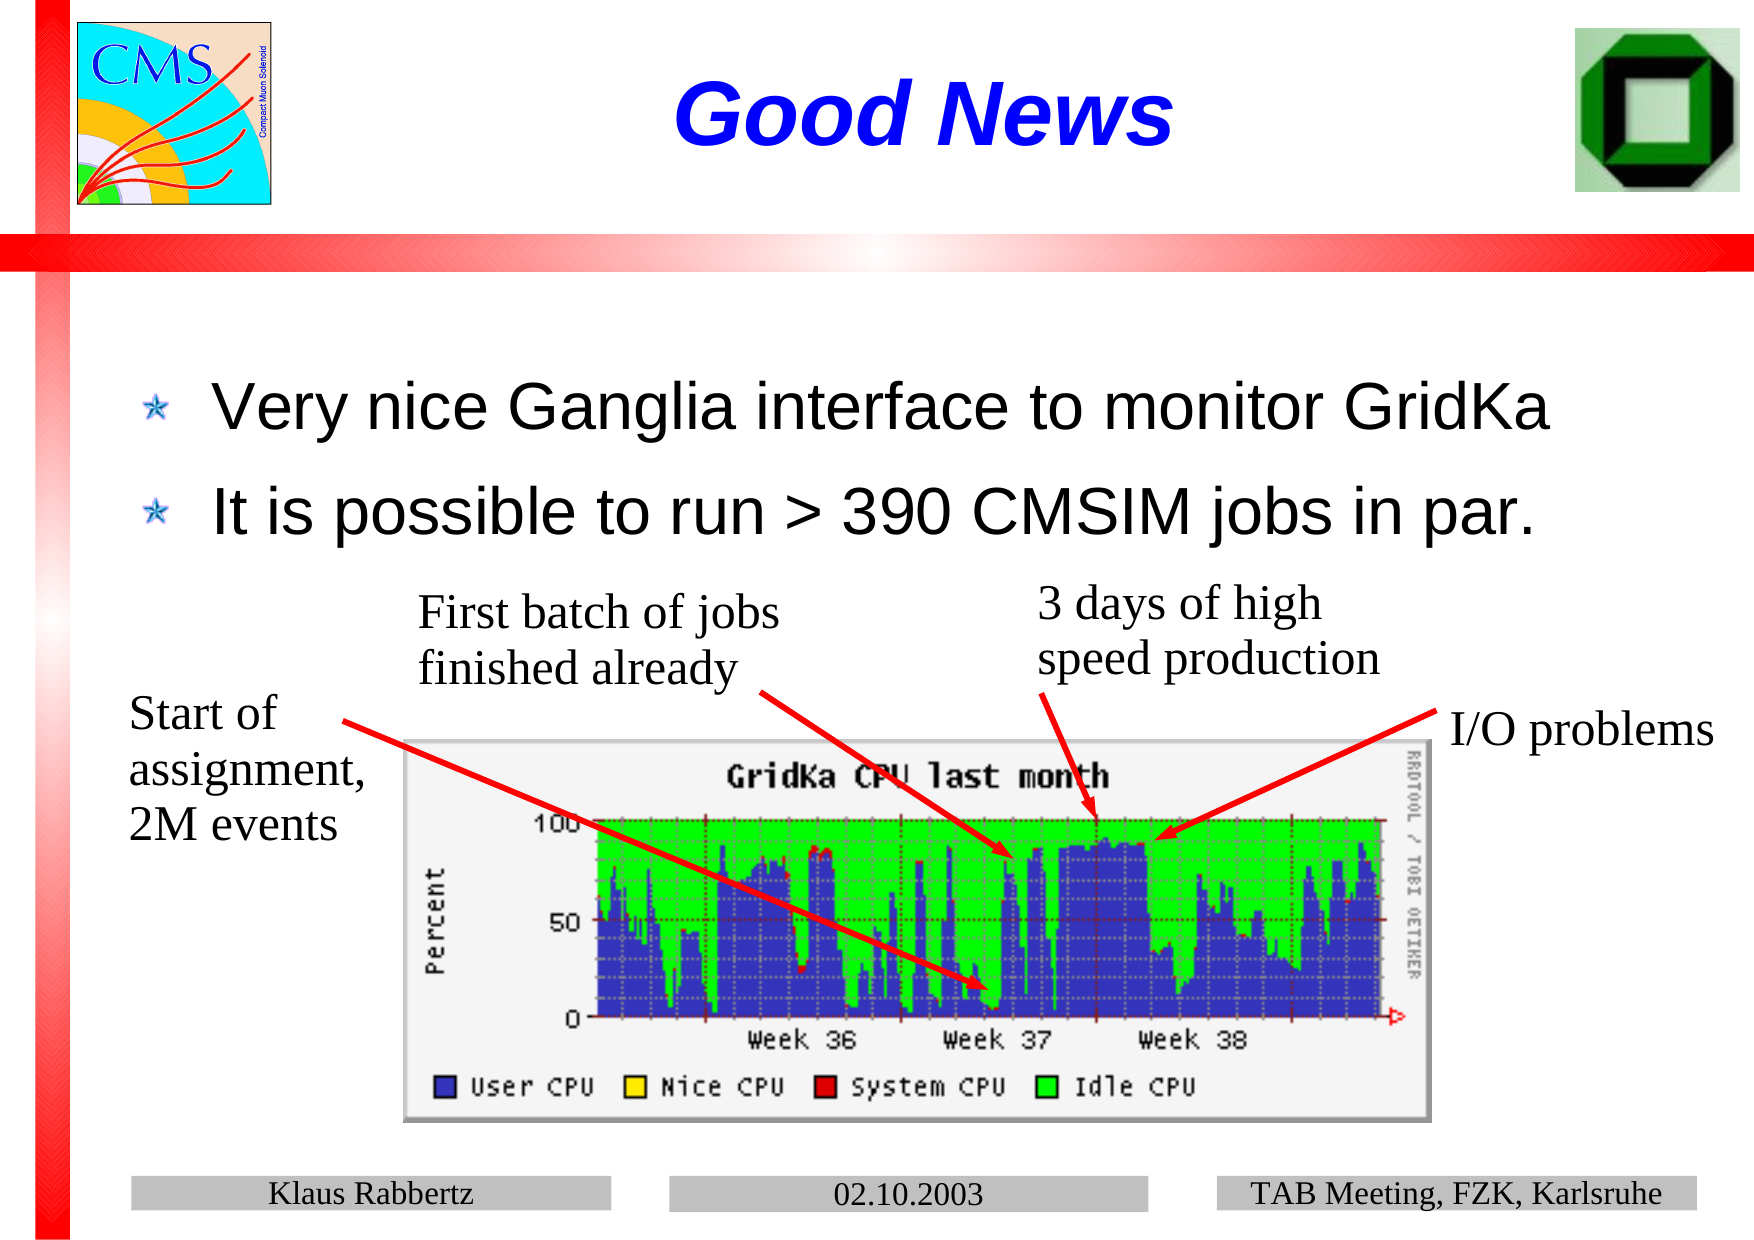

# Good News
Very nice Ganglia interface to monitor GridKa
It is possible to run > 390 CMSIM jobs in par.
3 days of high speed production
First batch of jobs finished already
Start of assignment, 2M events
I/O problems